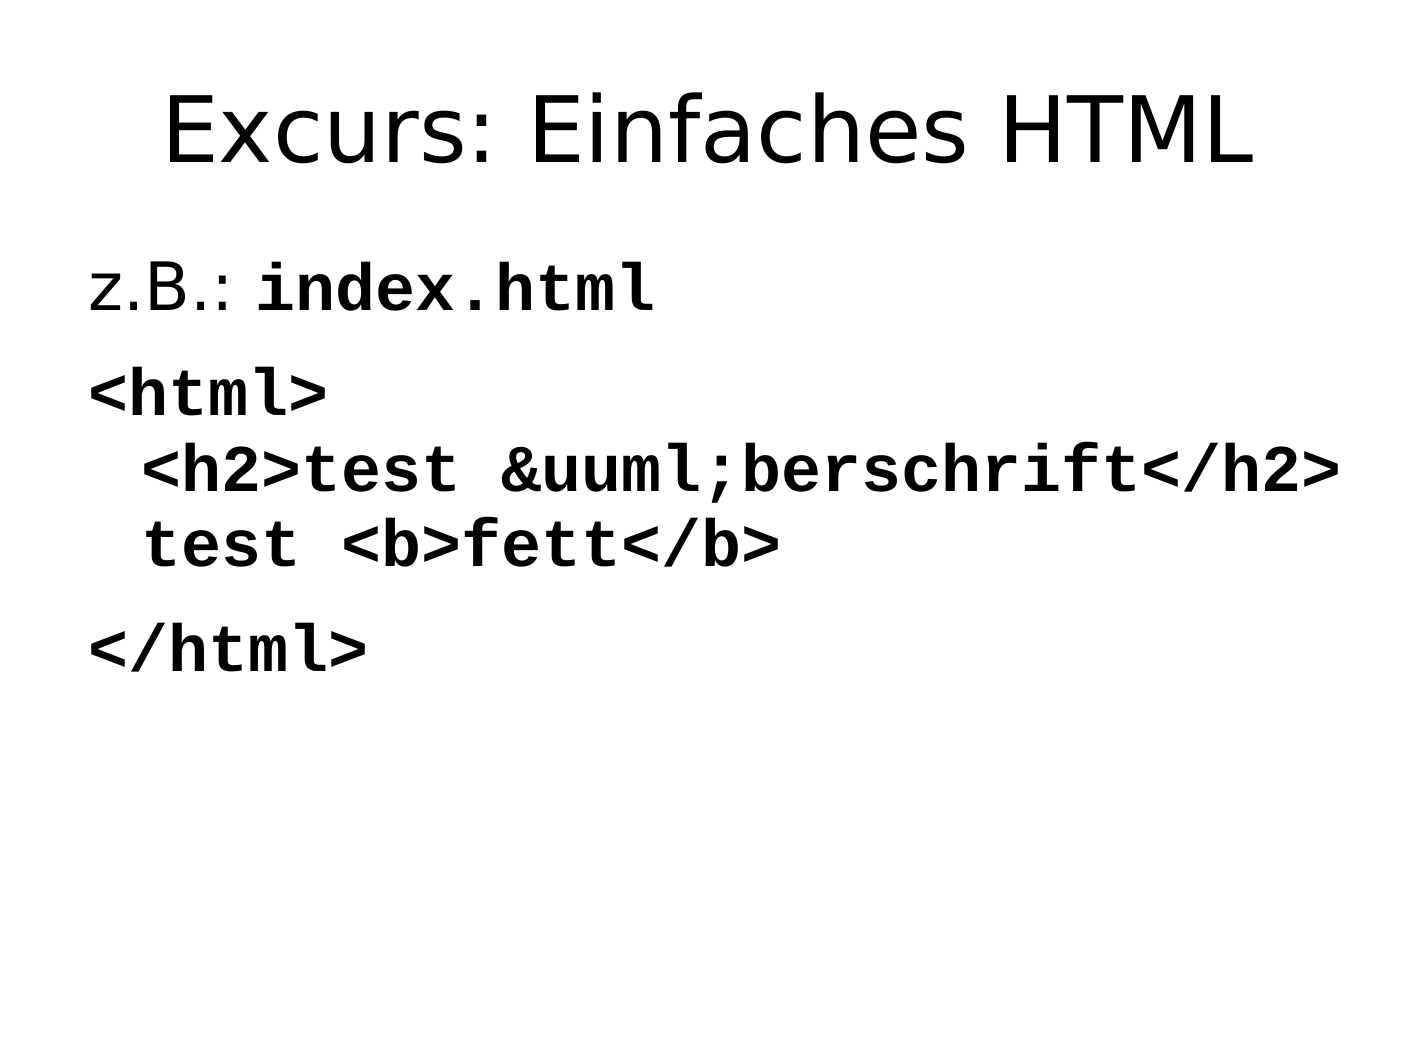

# Excurs: Einfaches HTML
z.B.: index.html
<html>
<h2>test &uuml;berschrift</h2>
test <b>fett</b>
</html>